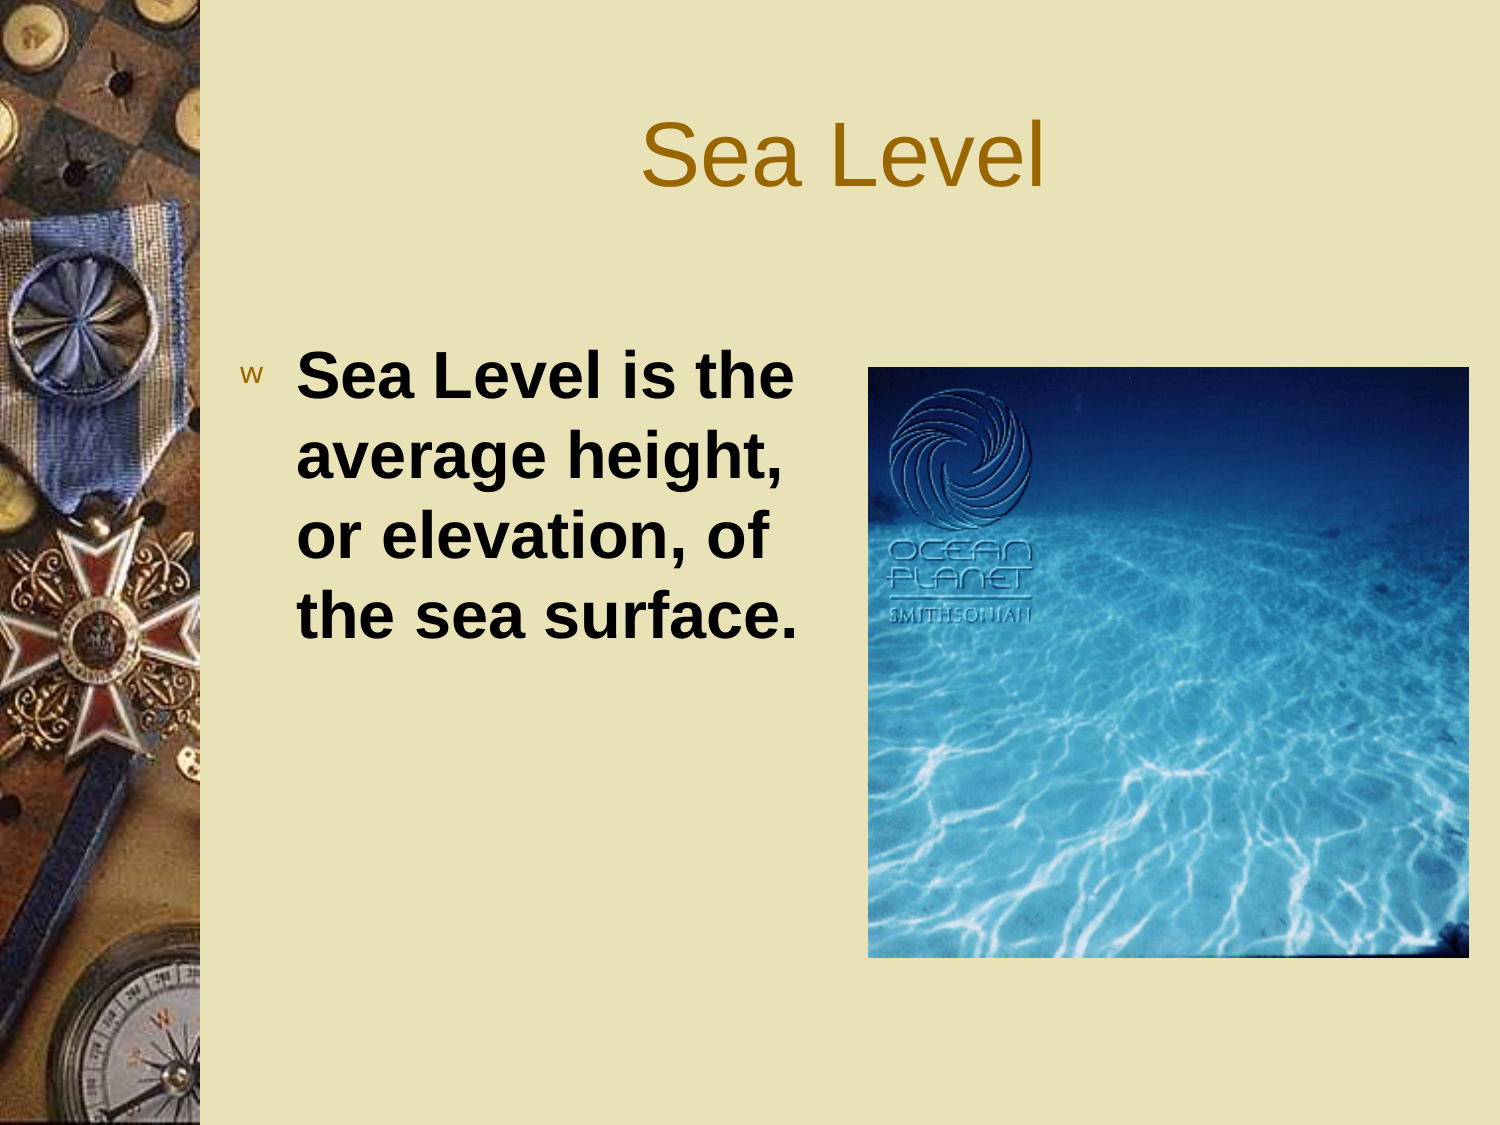

# Sea Level
Sea Level is the average height, or elevation, of the sea surface.